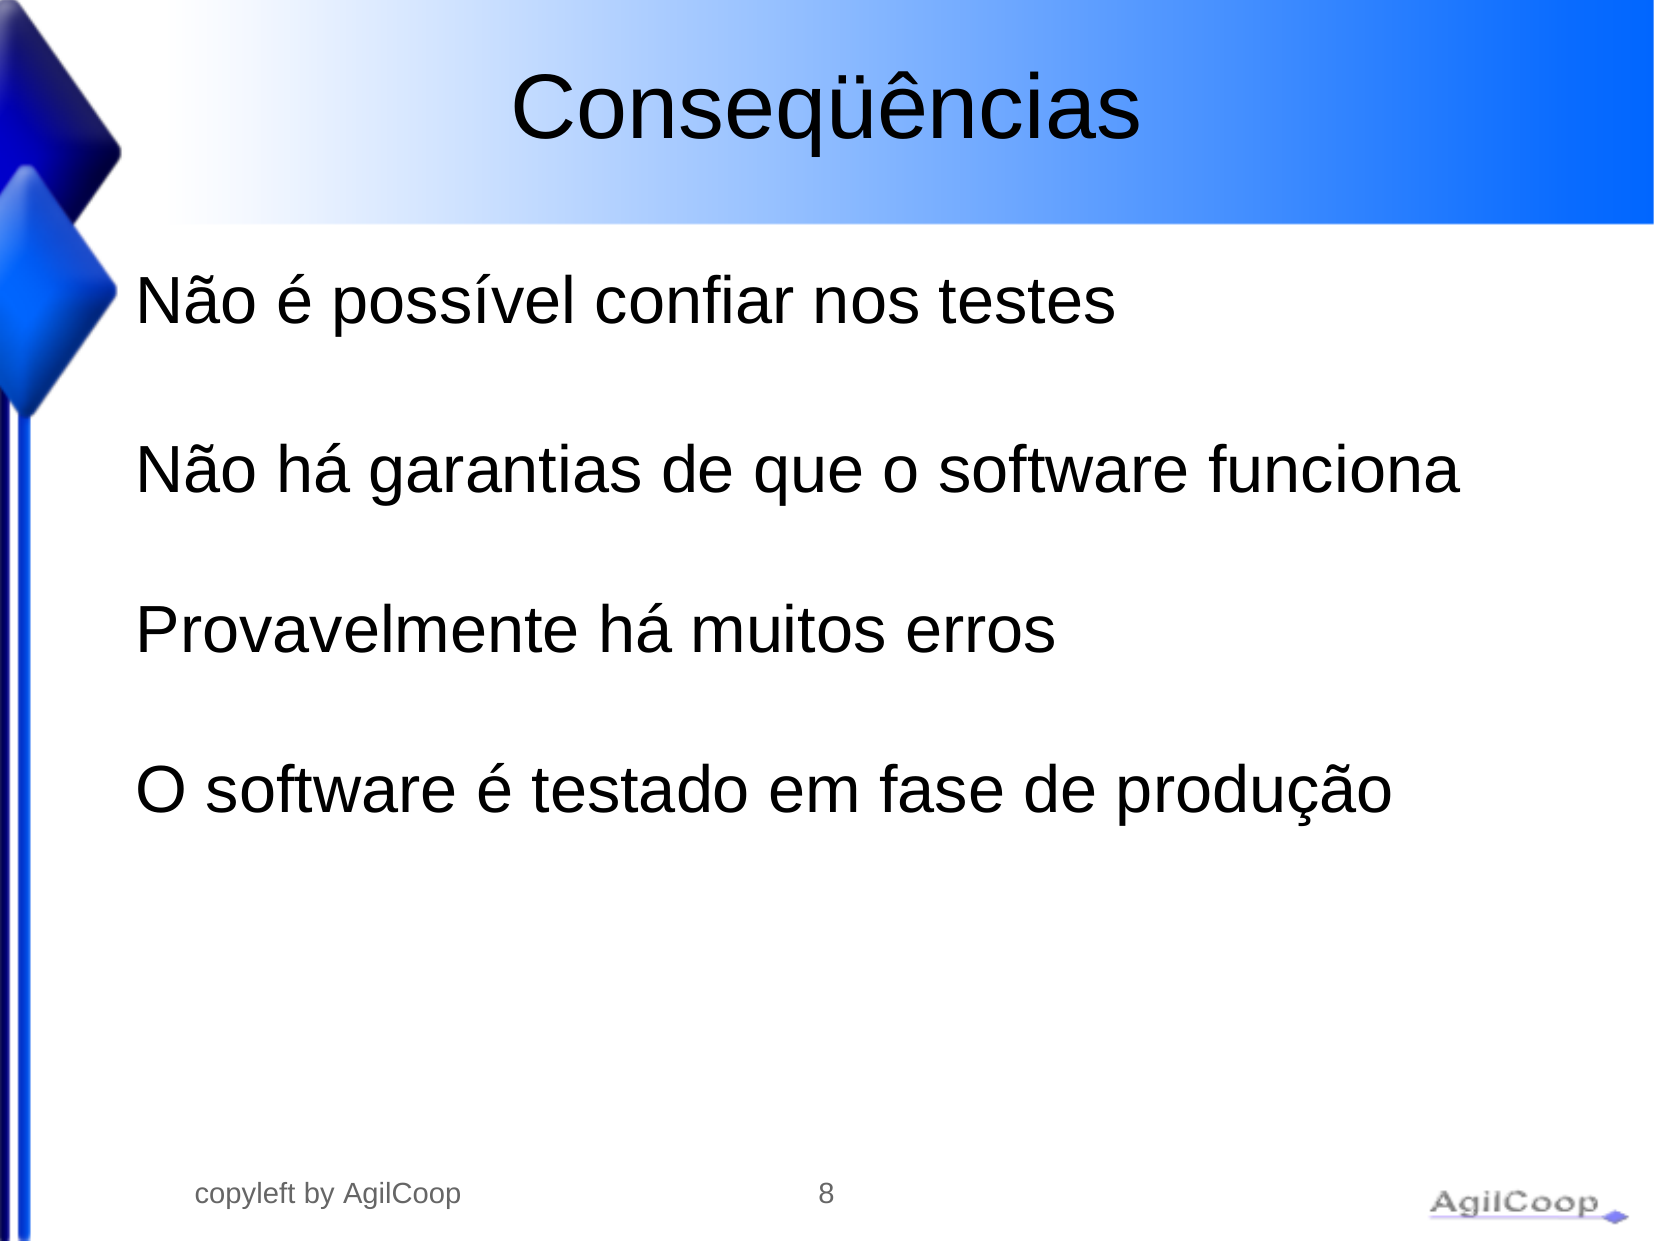

# Conseqüências
Não é possível confiar nos testes
Não há garantias de que o software funciona
Provavelmente há muitos erros
O software é testado em fase de produção
copyleft by AgilCoop
8